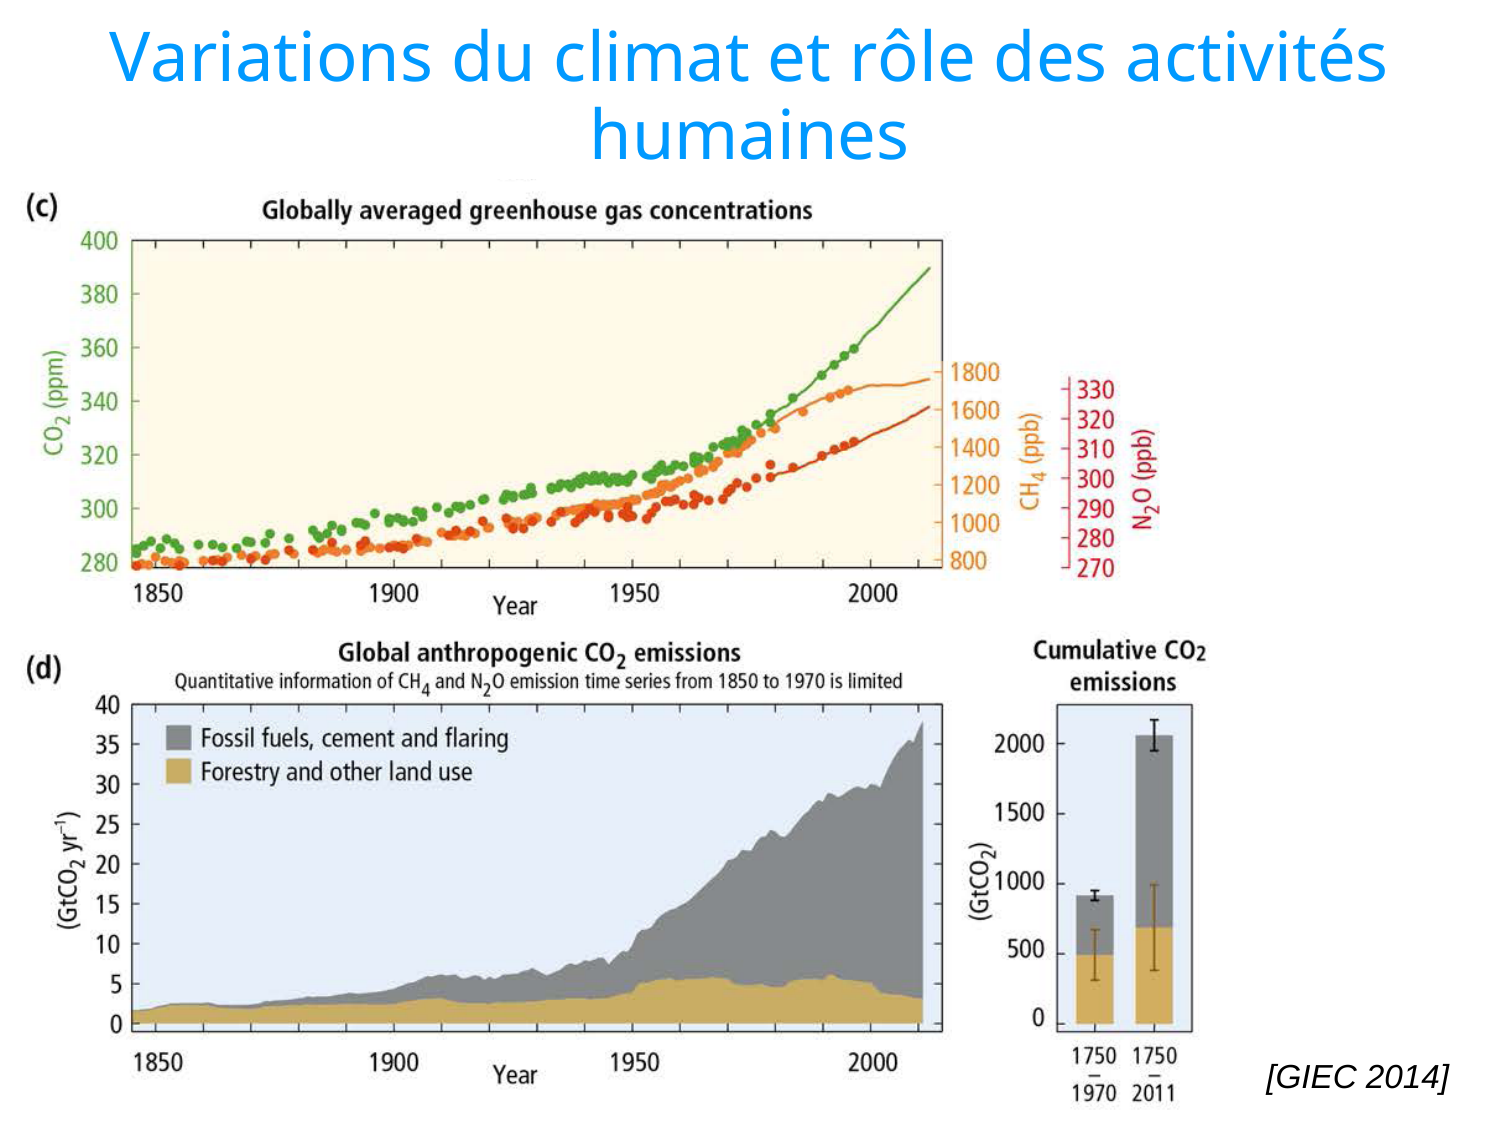

# Variations du climat et rôle des activités humaines
Moyenne des températures de surface
[GIEC 2014]